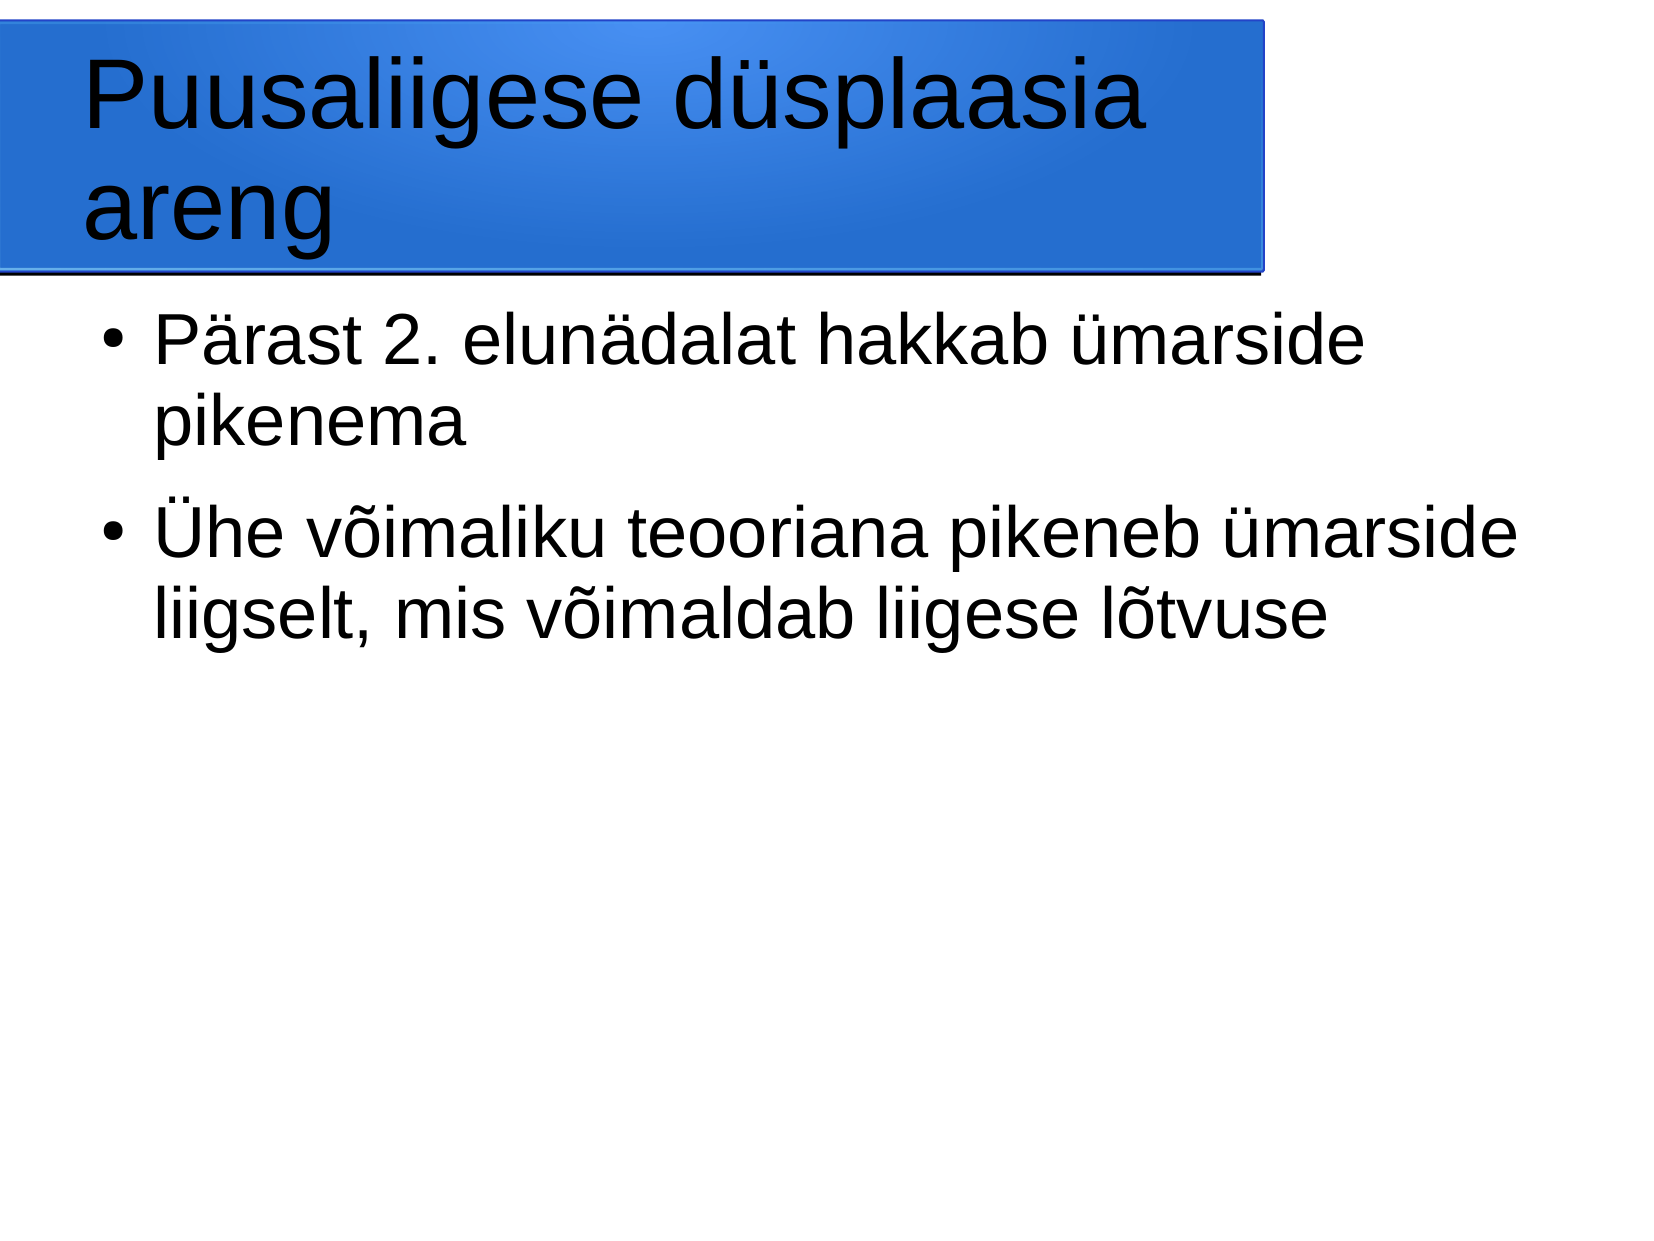

# Puusaliigese düsplaasia areng
Pärast 2. elunädalat hakkab ümarside pikenema
Ühe võimaliku teooriana pikeneb ümarside liigselt, mis võimaldab liigese lõtvuse